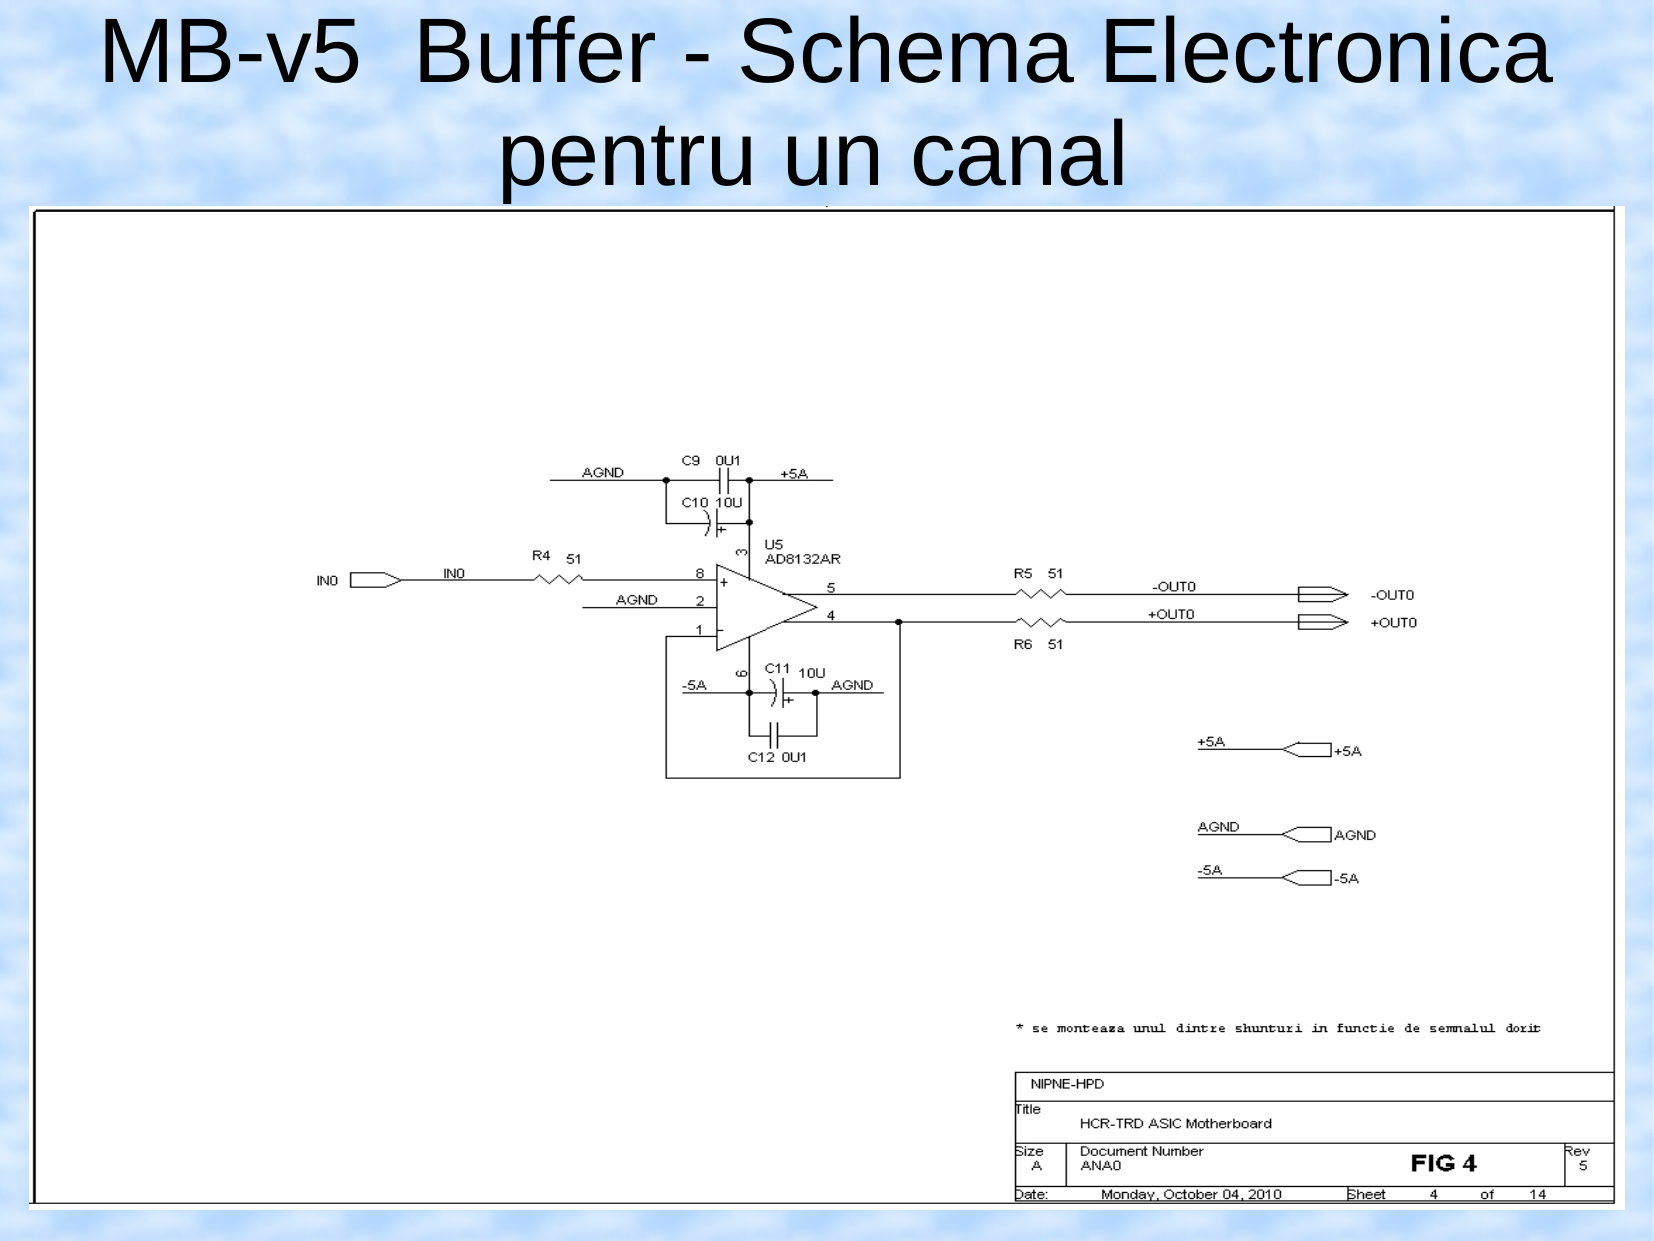

# MB-v5 Buffer - Schema Electronica pentru un canal